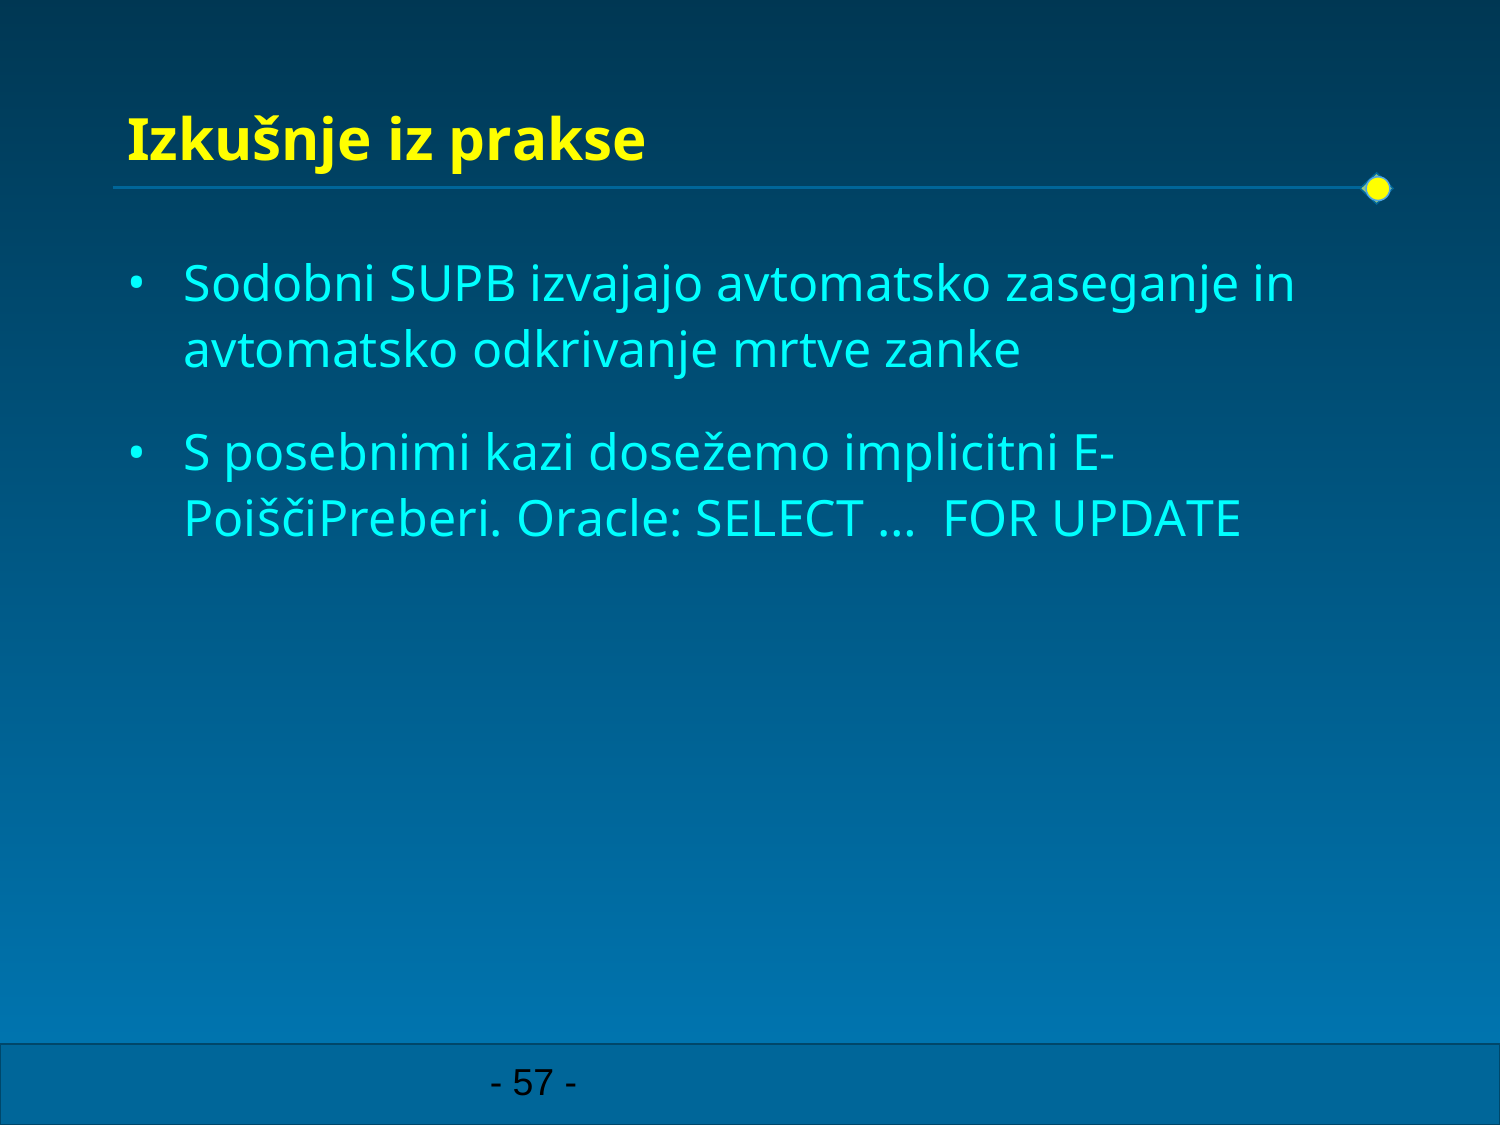

# Izkušnje iz prakse
Sodobni SUPB izvajajo avtomatsko zaseganje in avtomatsko odkrivanje mrtve zanke
S posebnimi kazi dosežemo implicitni E-PoiščiPreberi. Oracle: SELECT … FOR UPDATE